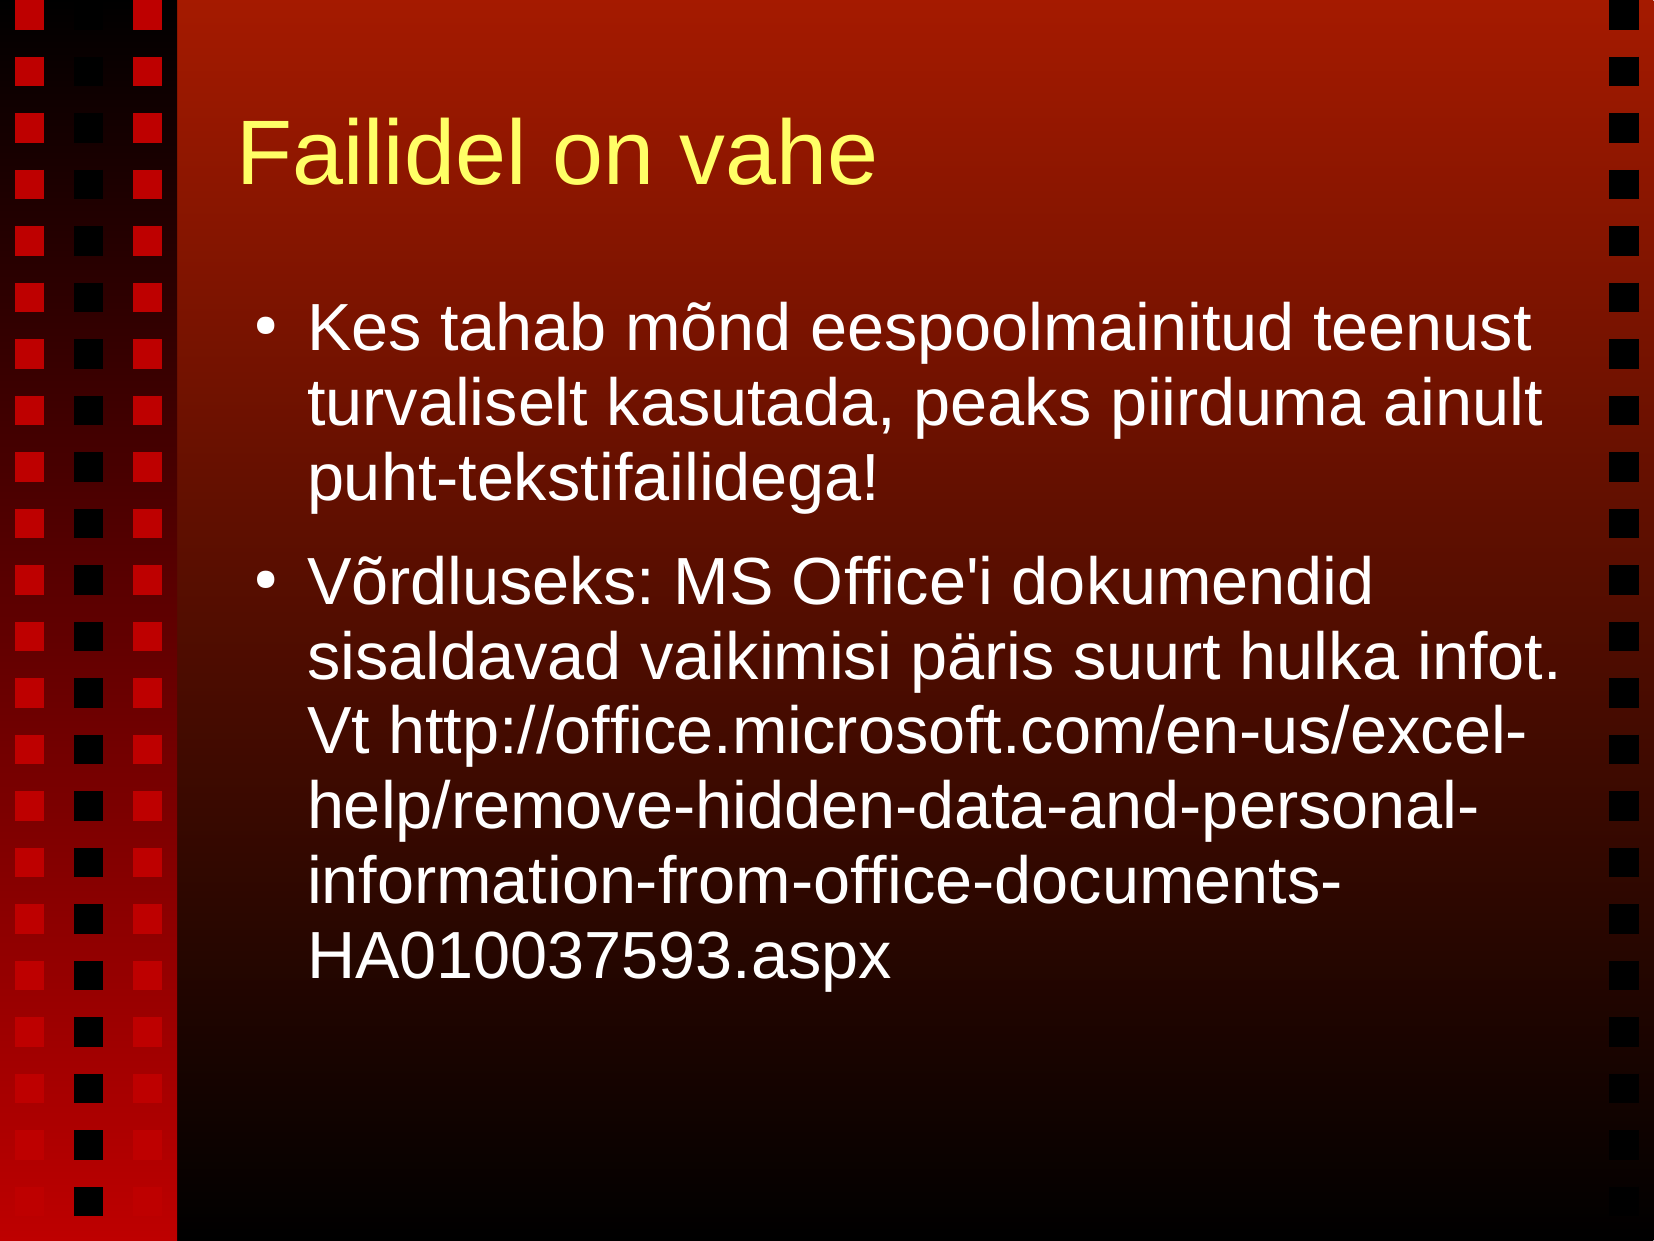

# Failidel on vahe
Kes tahab mõnd eespoolmainitud teenust turvaliselt kasutada, peaks piirduma ainult puht-tekstifailidega!
Võrdluseks: MS Office'i dokumendid sisaldavad vaikimisi päris suurt hulka infot. Vt http://office.microsoft.com/en-us/excel-help/remove-hidden-data-and-personal-information-from-office-documents-HA010037593.aspx